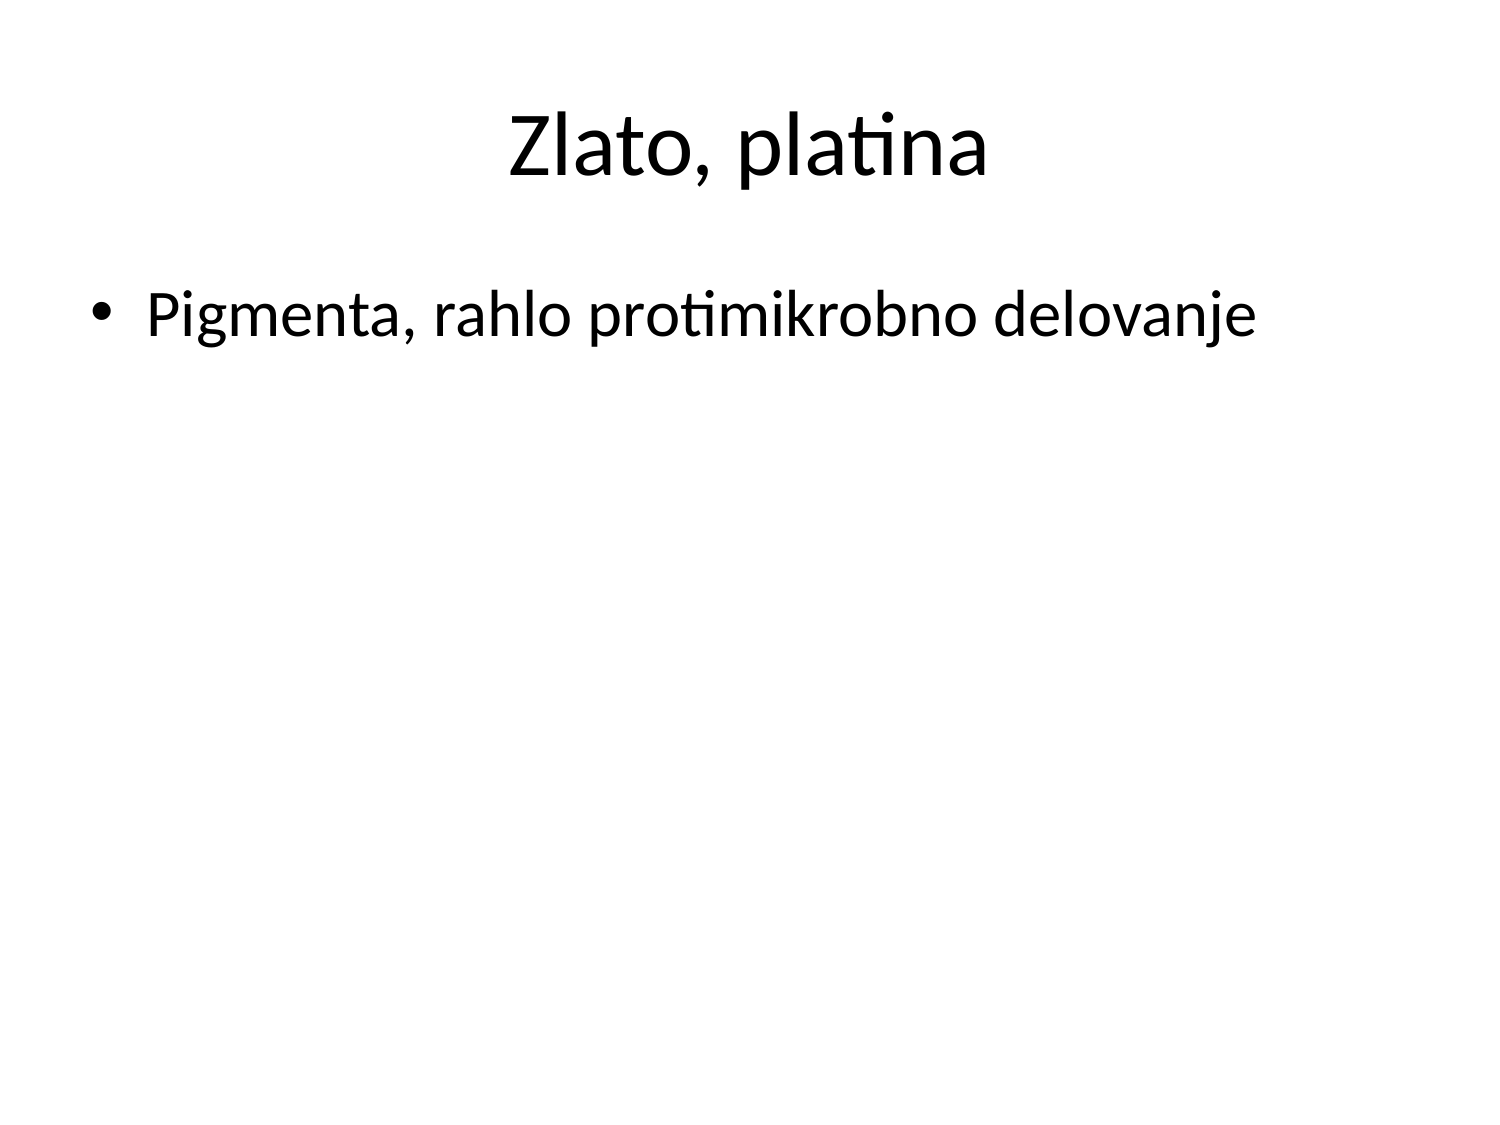

# Zlato, platina
Pigmenta, rahlo protimikrobno delovanje